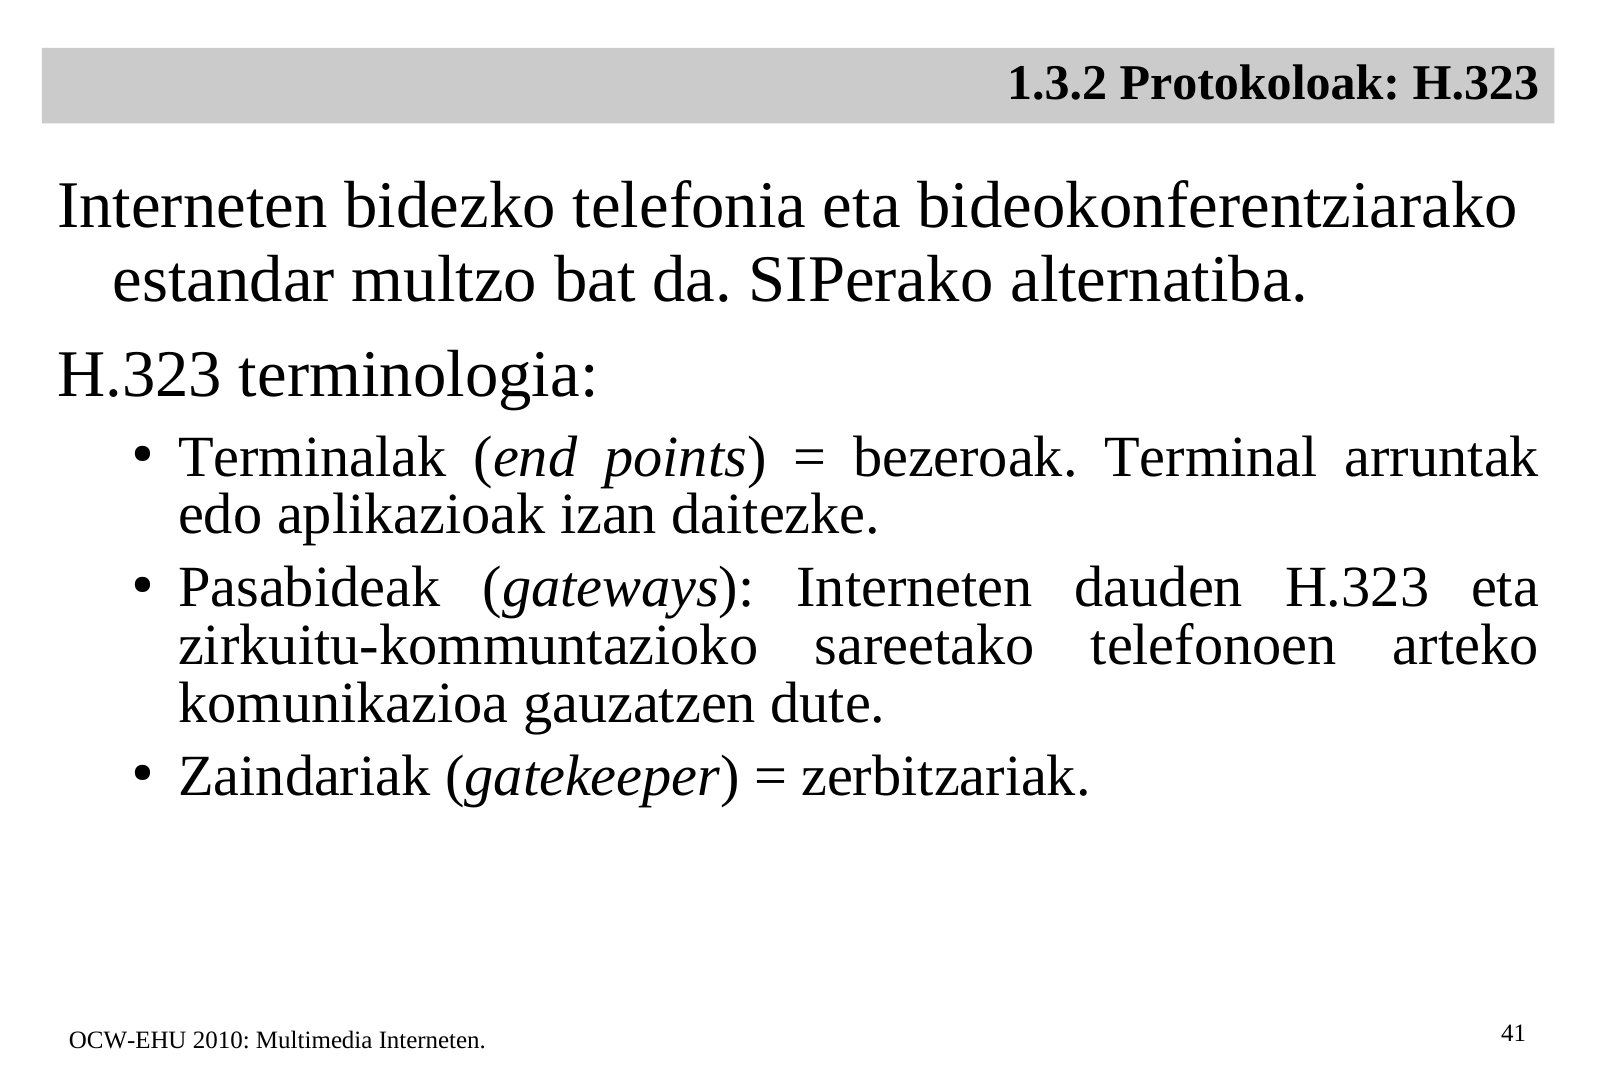

1.3.2 Protokoloak: H.323
# Interneten bidezko telefonia eta bideokonferentziarako estandar multzo bat da. SIPerako alternatiba.
H.323 terminologia:
Terminalak (end points) = bezeroak. Terminal arruntak edo aplikazioak izan daitezke.
Pasabideak (gateways): Interneten dauden H.323 eta zirkuitu-kommuntazioko sareetako telefonoen arteko komunikazioa gauzatzen dute.
Zaindariak (gatekeeper) = zerbitzariak.
41